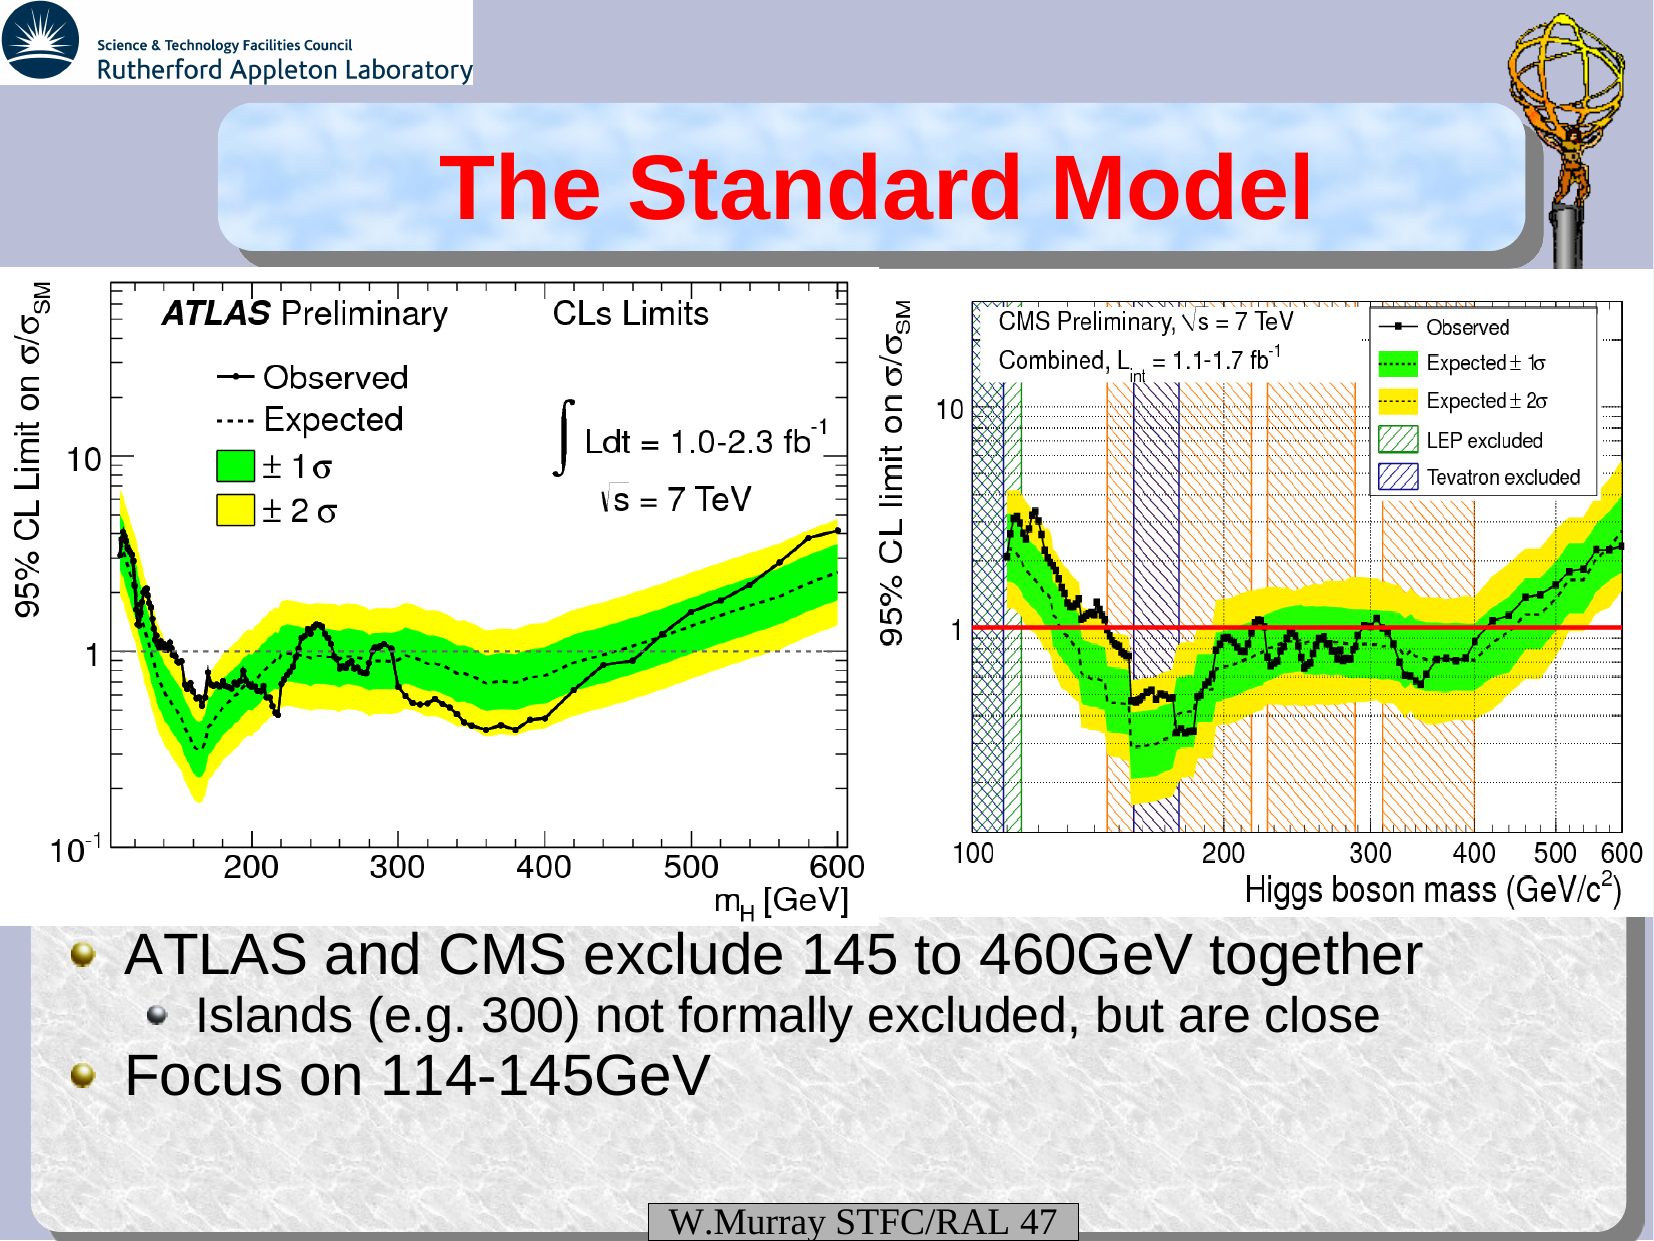

# The Standard Model
ATLAS and CMS exclude 145 to 460GeV together
Islands (e.g. 300) not formally excluded, but are close
Focus on 114-145GeV